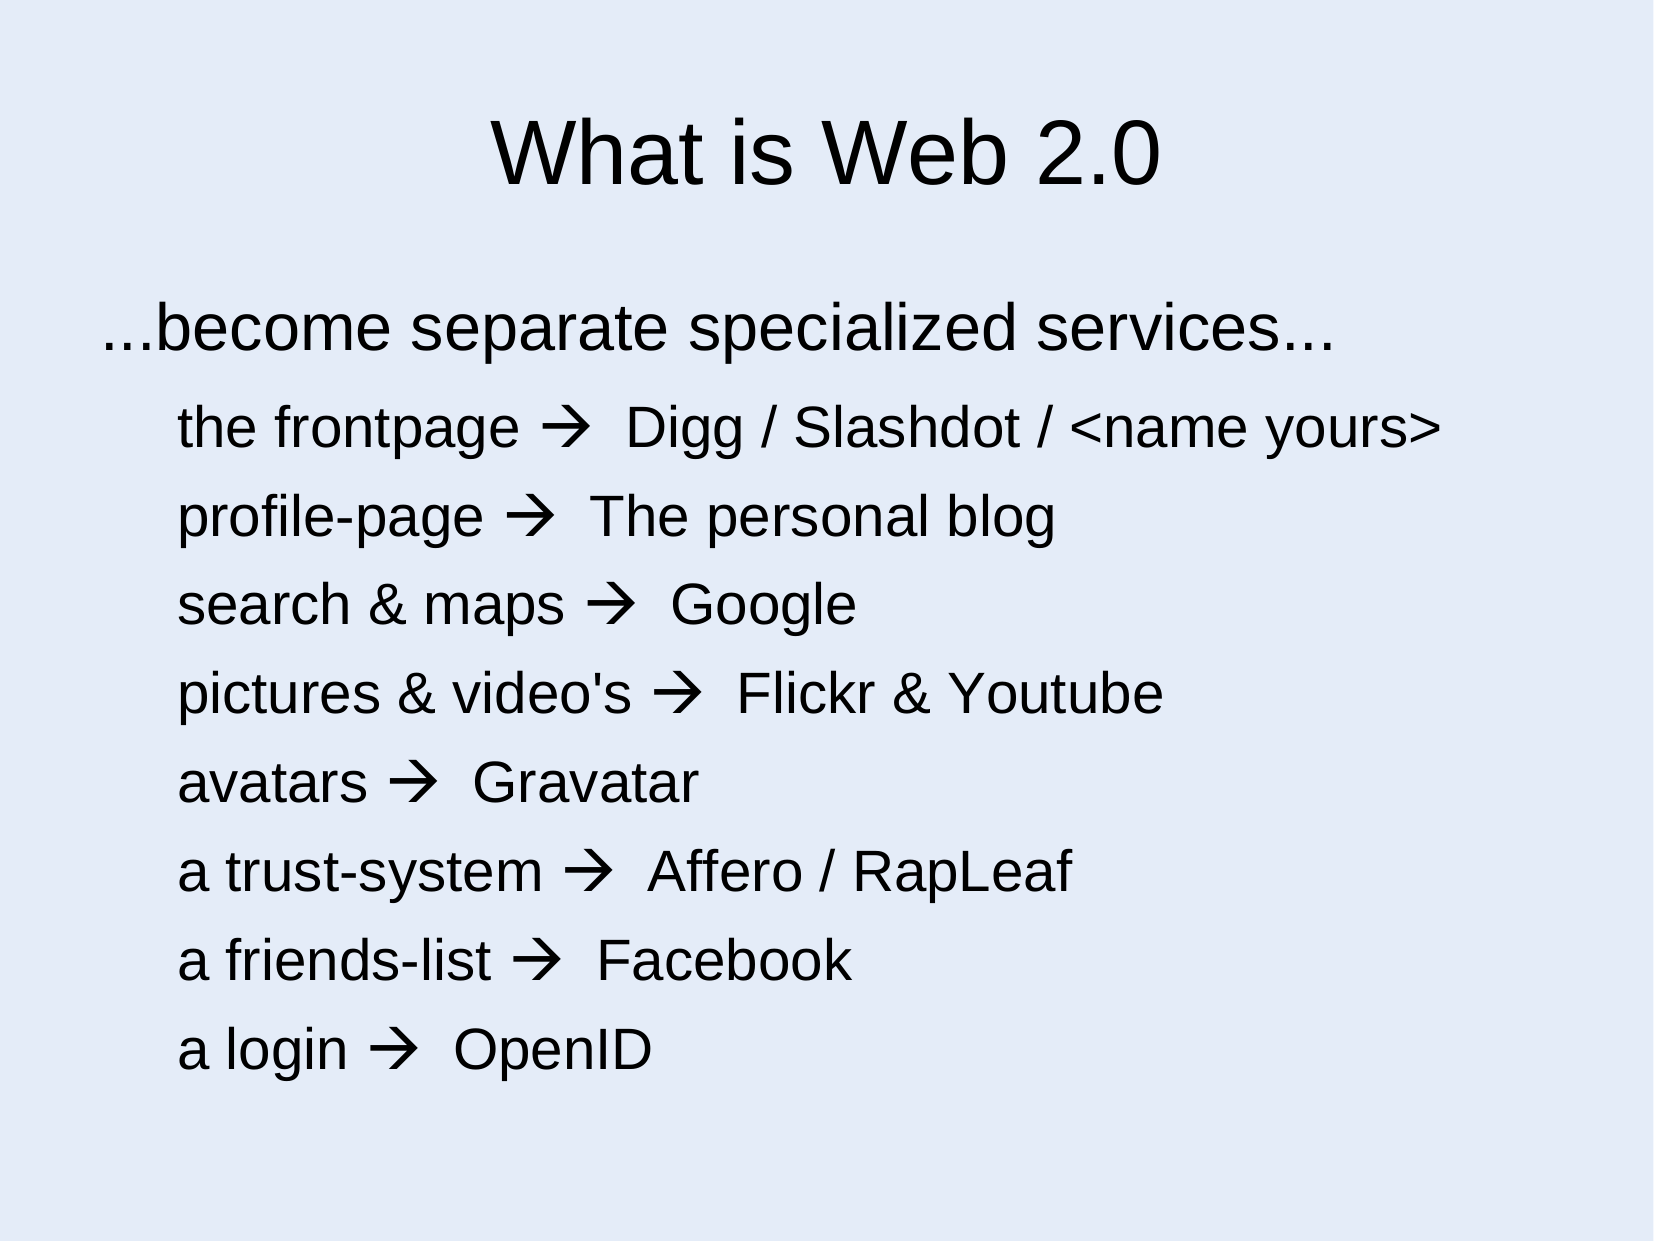

# What is Web 2.0
...become separate specialized services...
the frontpage  Digg / Slashdot / <name yours>
profile-page  The personal blog
search & maps  Google
pictures & video's  Flickr & Youtube
avatars  Gravatar
a trust-system  Affero / RapLeaf
a friends-list  Facebook
a login  OpenID